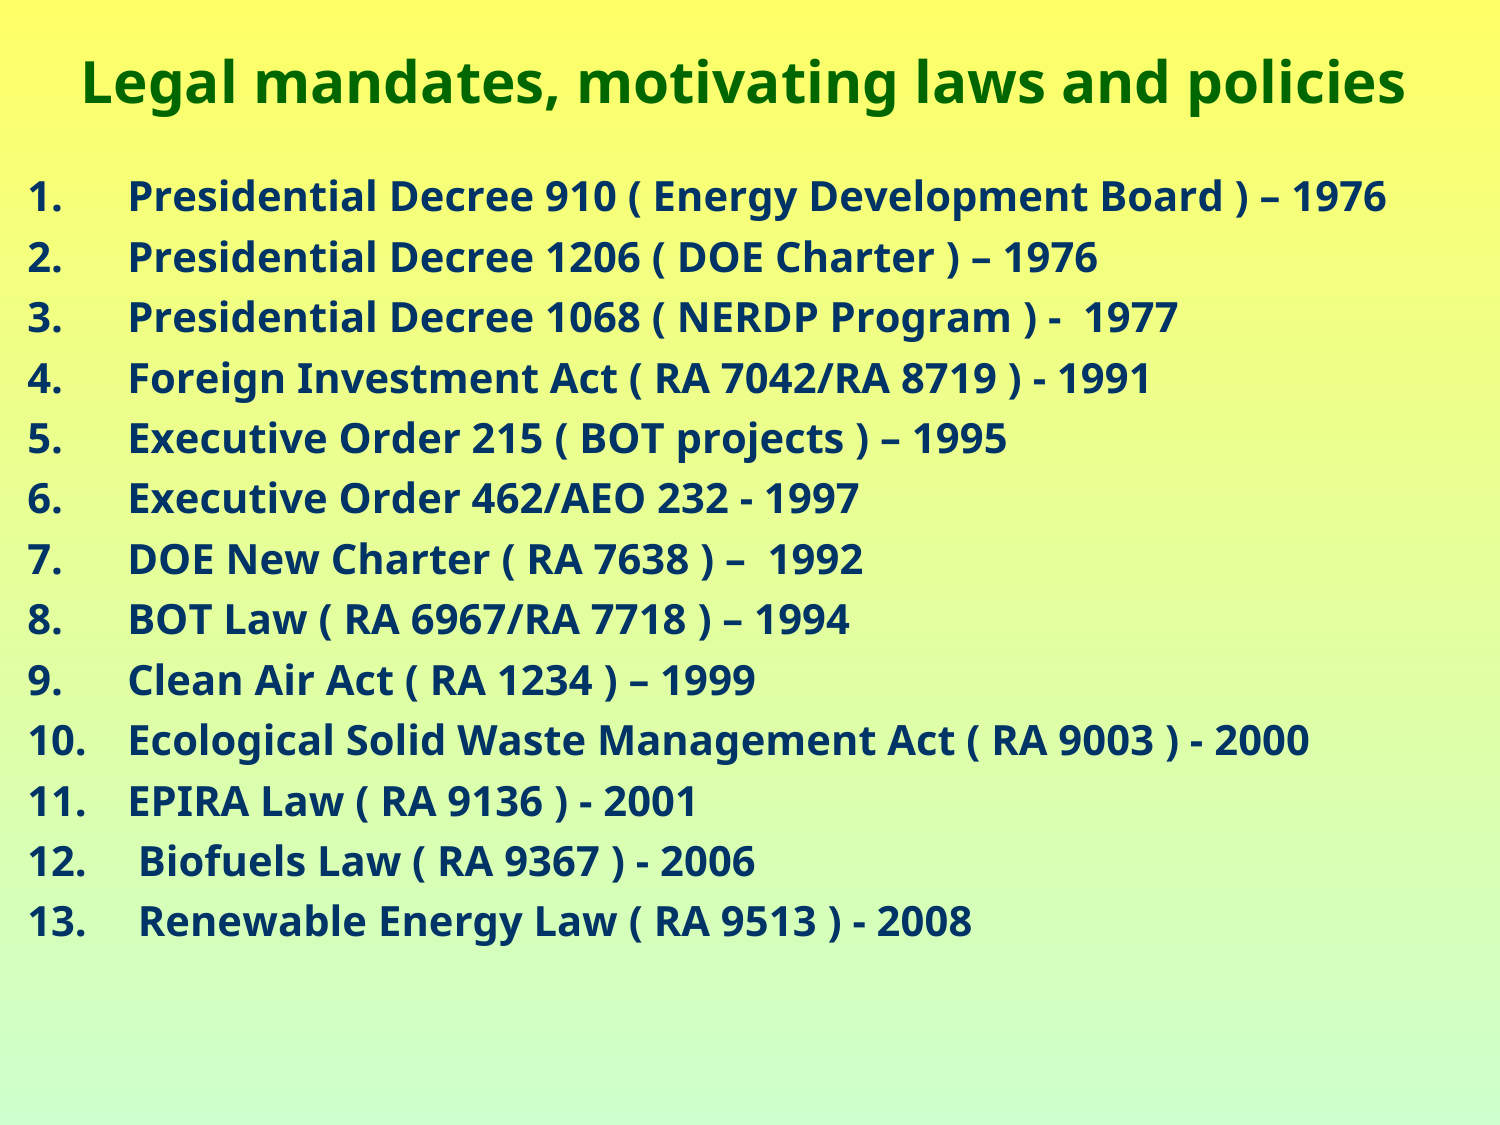

# Legal mandates, motivating laws and policies
Presidential Decree 910 ( Energy Development Board ) – 1976
Presidential Decree 1206 ( DOE Charter ) – 1976
Presidential Decree 1068 ( NERDP Program ) - 1977
Foreign Investment Act ( RA 7042/RA 8719 ) - 1991
Executive Order 215 ( BOT projects ) – 1995
Executive Order 462/AEO 232 - 1997
DOE New Charter ( RA 7638 ) – 1992
BOT Law ( RA 6967/RA 7718 ) – 1994
Clean Air Act ( RA 1234 ) – 1999
Ecological Solid Waste Management Act ( RA 9003 ) - 2000
EPIRA Law ( RA 9136 ) - 2001
 Biofuels Law ( RA 9367 ) - 2006
 Renewable Energy Law ( RA 9513 ) - 2008